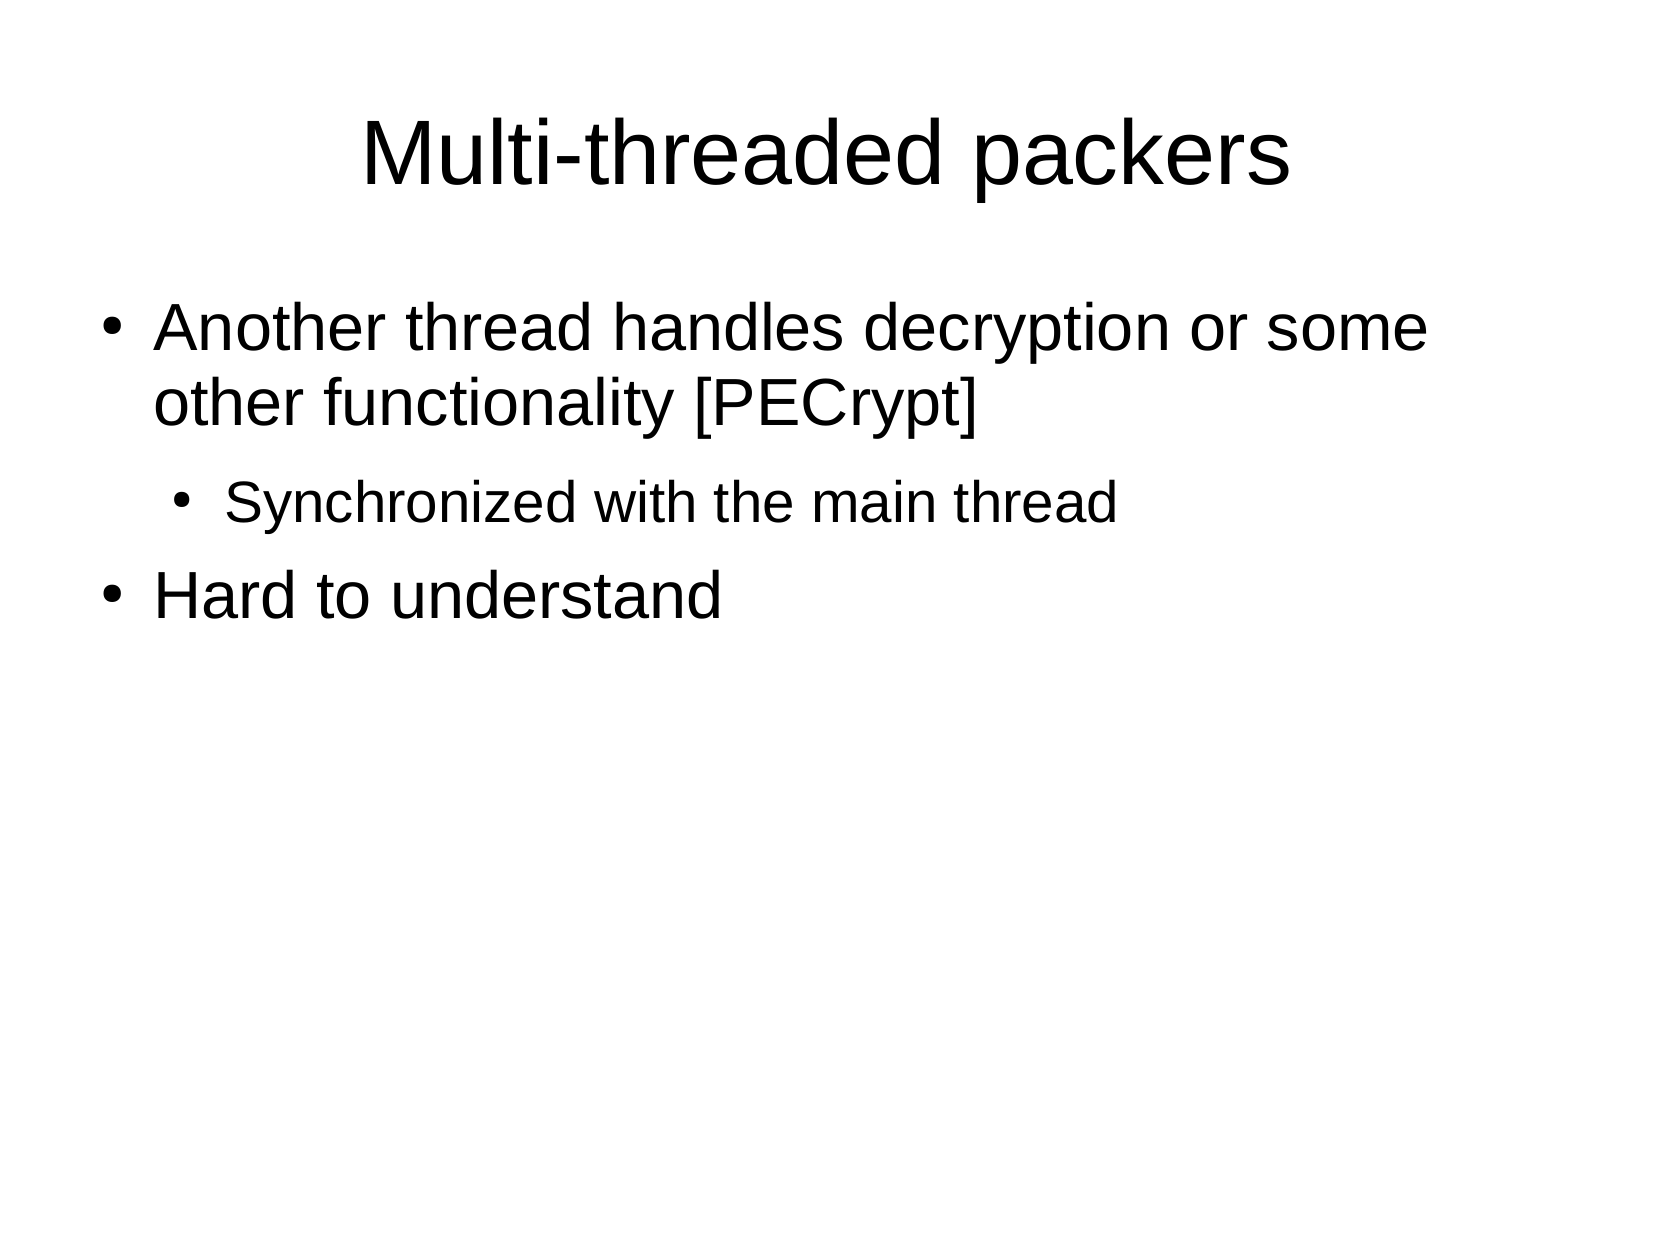

# Multi-threaded packers
Another thread handles decryption or some other functionality [PECrypt]
Synchronized with the main thread
Hard to understand